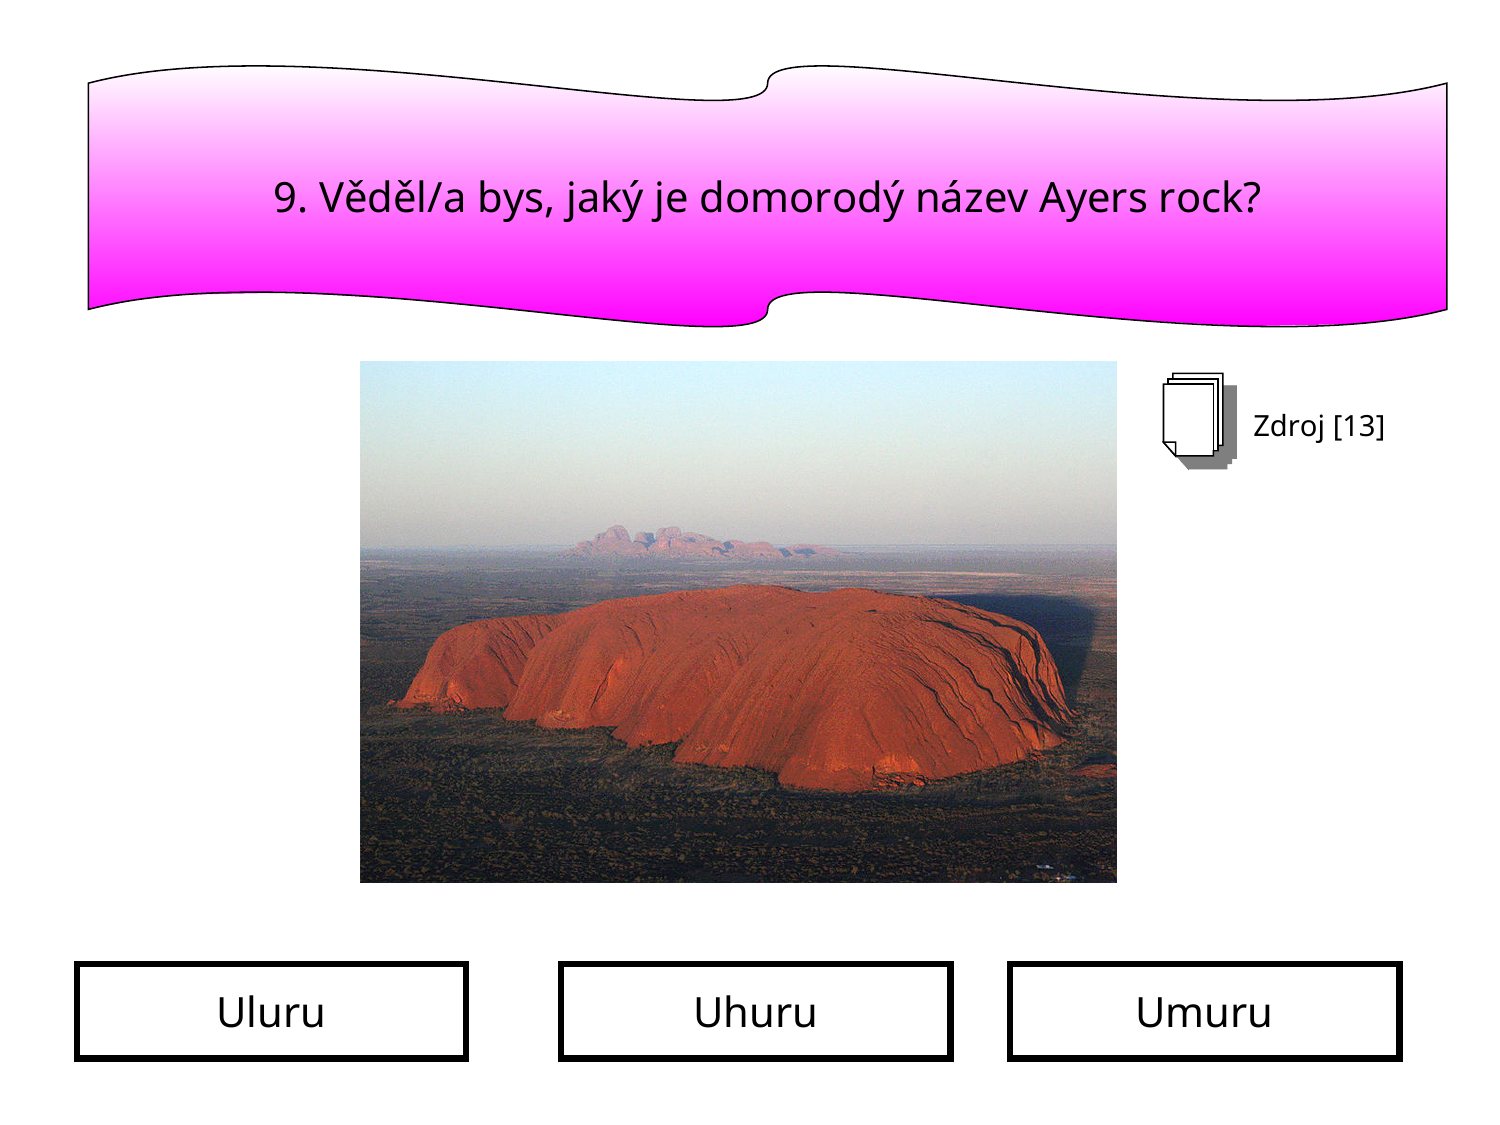

9. Věděl/a bys, jaký je domorodý název Ayers rock?
Zdroj [13]
Uluru
Uhuru
Umuru